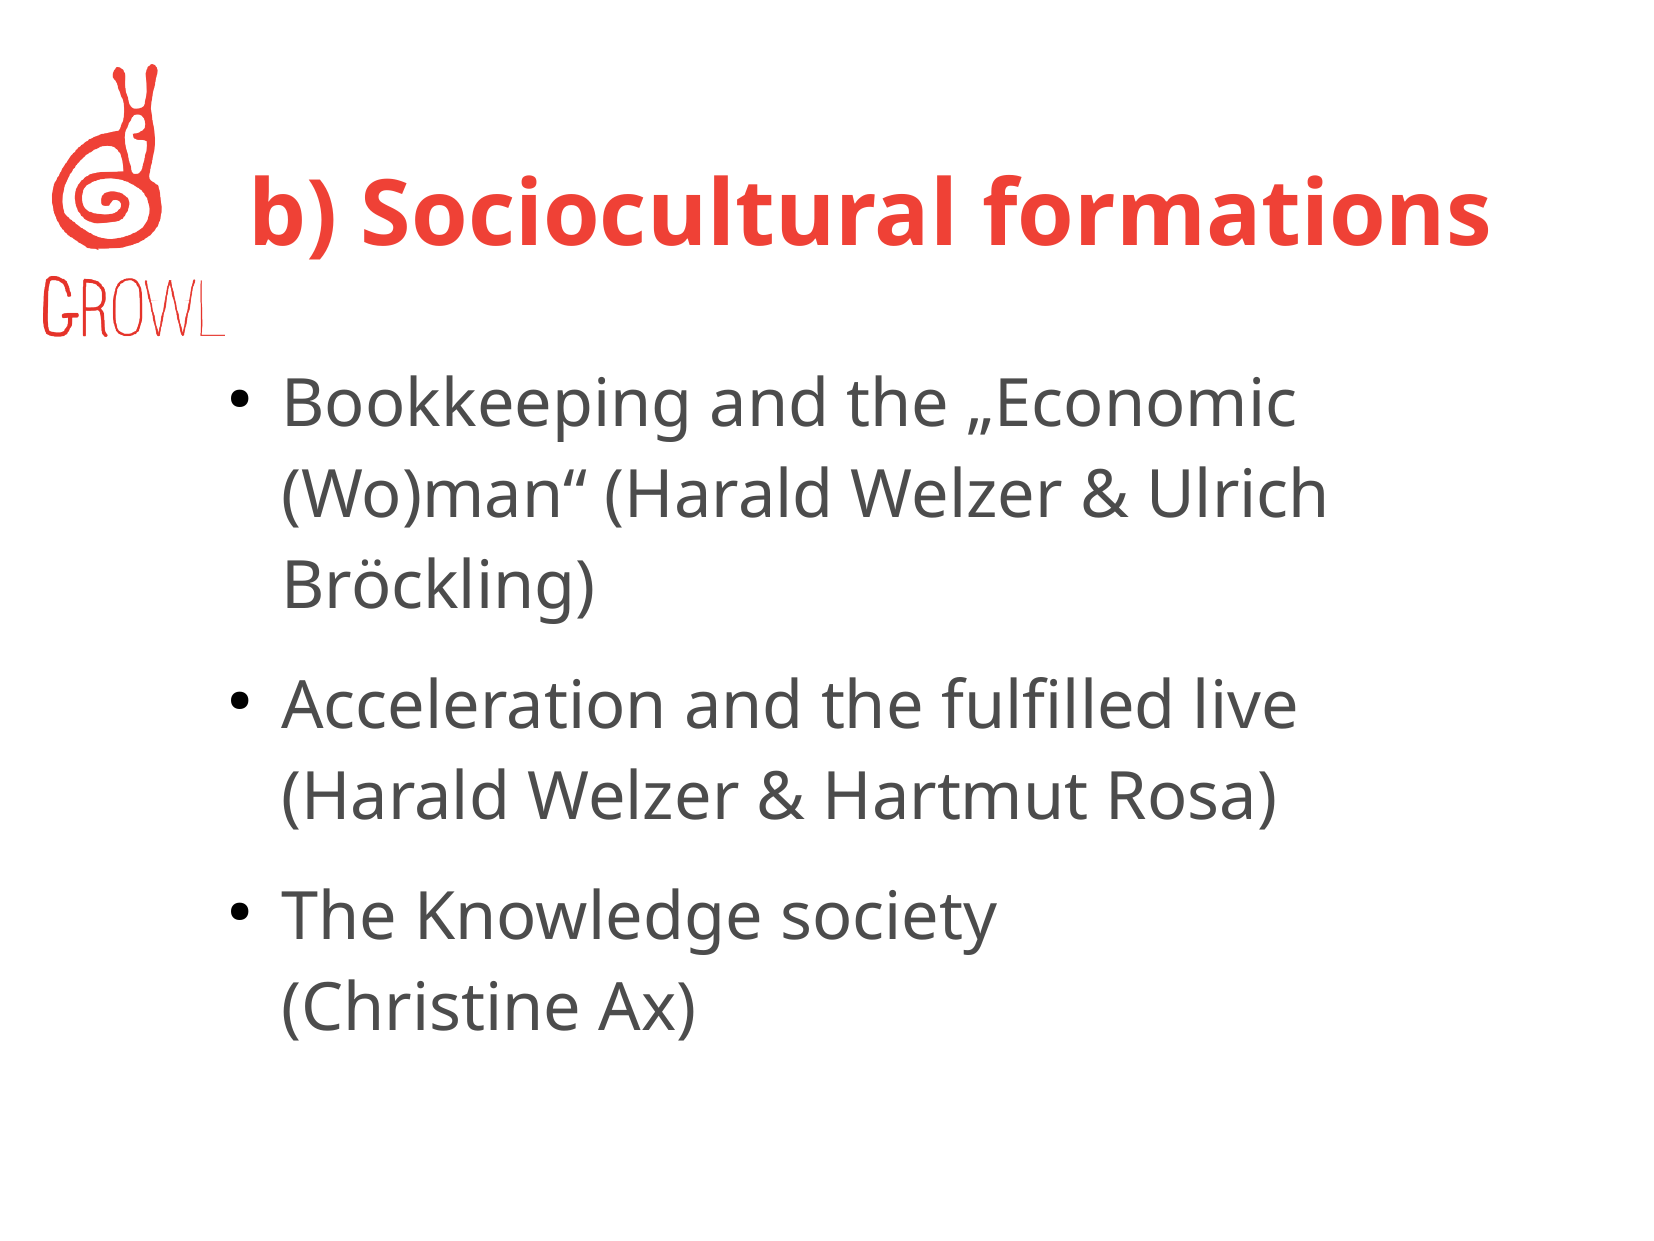

# b) Sociocultural formations
Bookkeeping and the „Economic (Wo)man“ (Harald Welzer & Ulrich Bröckling)
Acceleration and the fulfilled live
(Harald Welzer & Hartmut Rosa)
The Knowledge society
(Christine Ax)